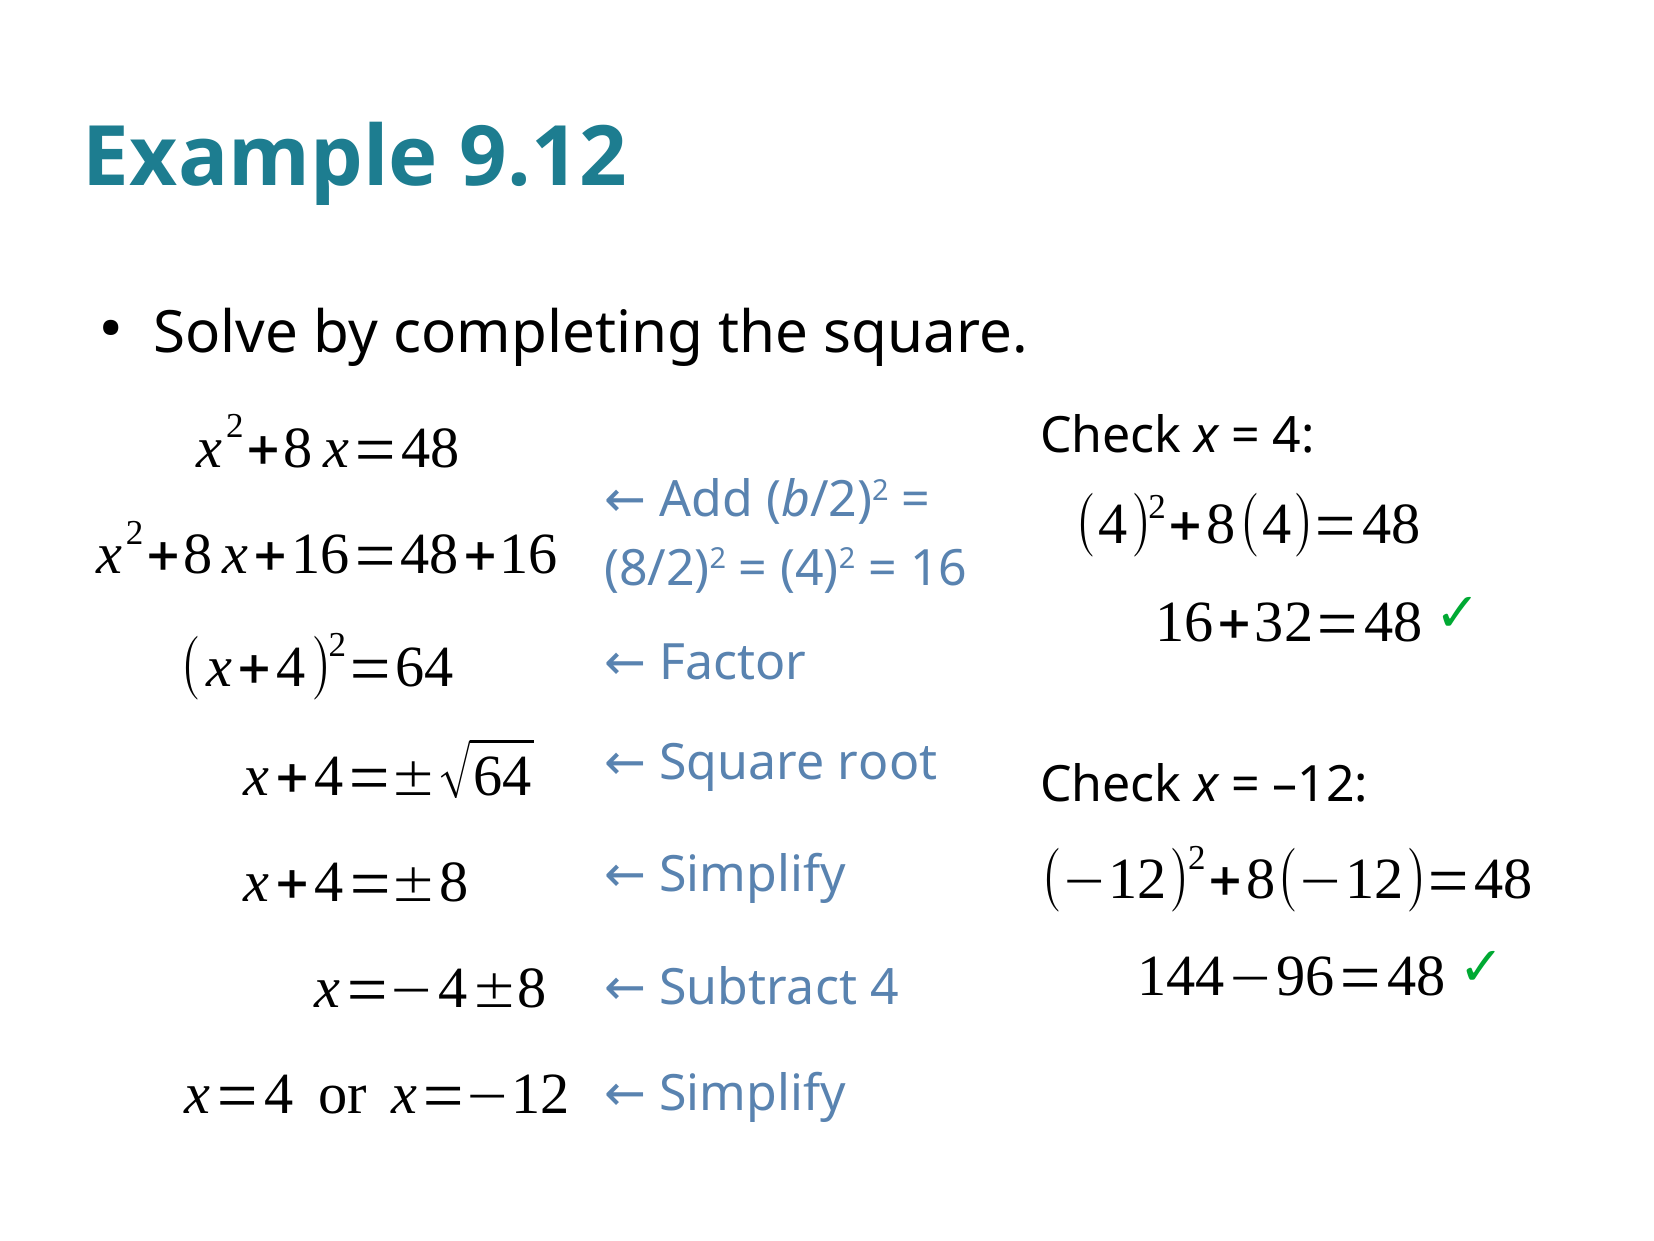

# Example 9.12
Solve by completing the square.
Check x = 4:
← Add (b/2)2 = (8/2)2 = (4)2 = 16
✓
← Factor
← Square root
Check x = –12:
← Simplify
✓
← Subtract 4
← Simplify